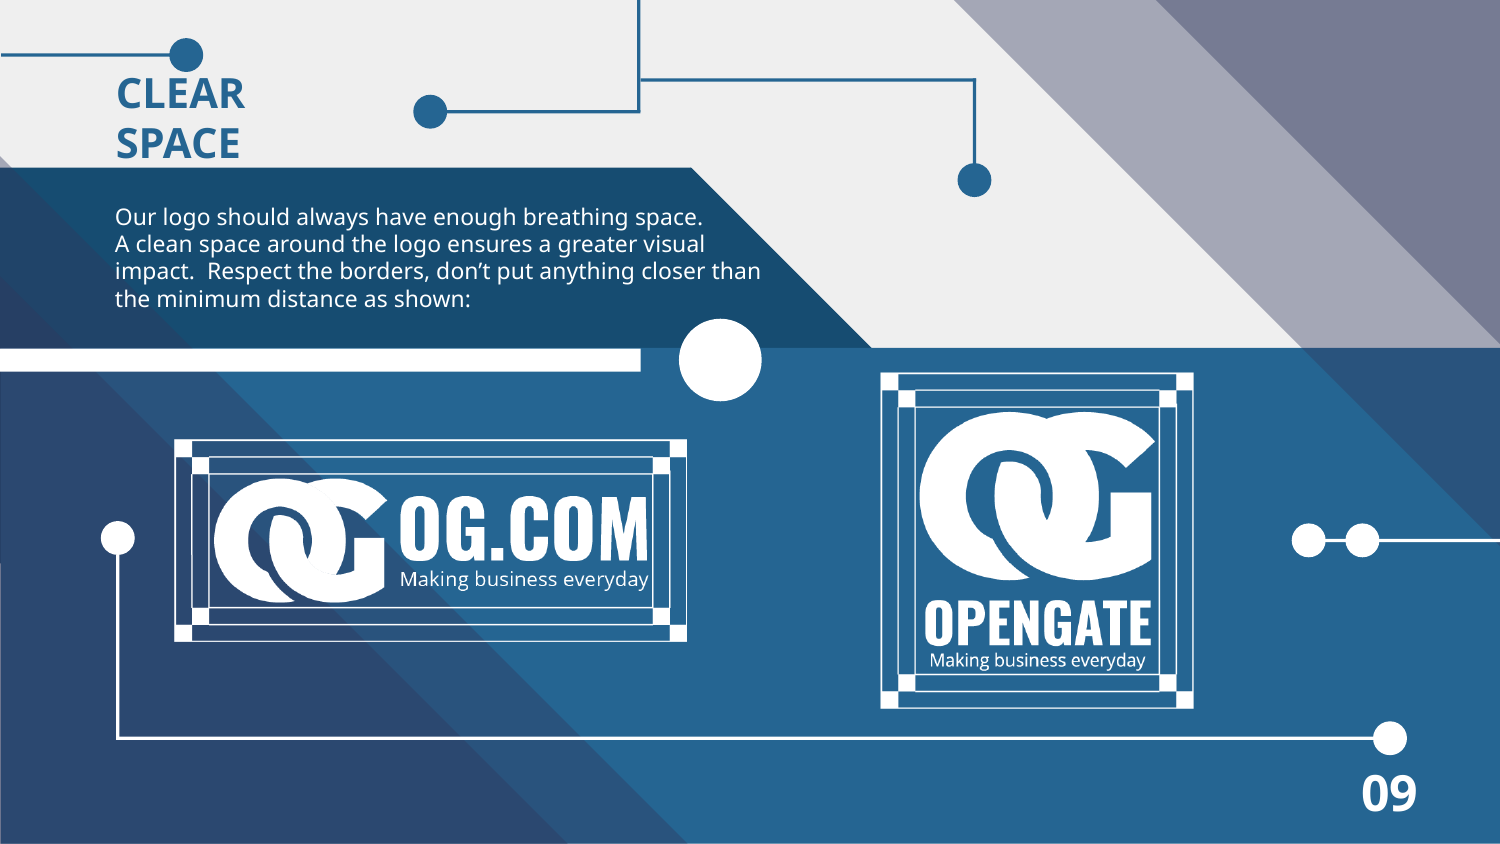

# CLEAR SPACE
Our logo should always have enough breathing space.
A clean space around the logo ensures a greater visual
impact. Respect the borders, don’t put anything closer than
the minimum distance as shown:
09